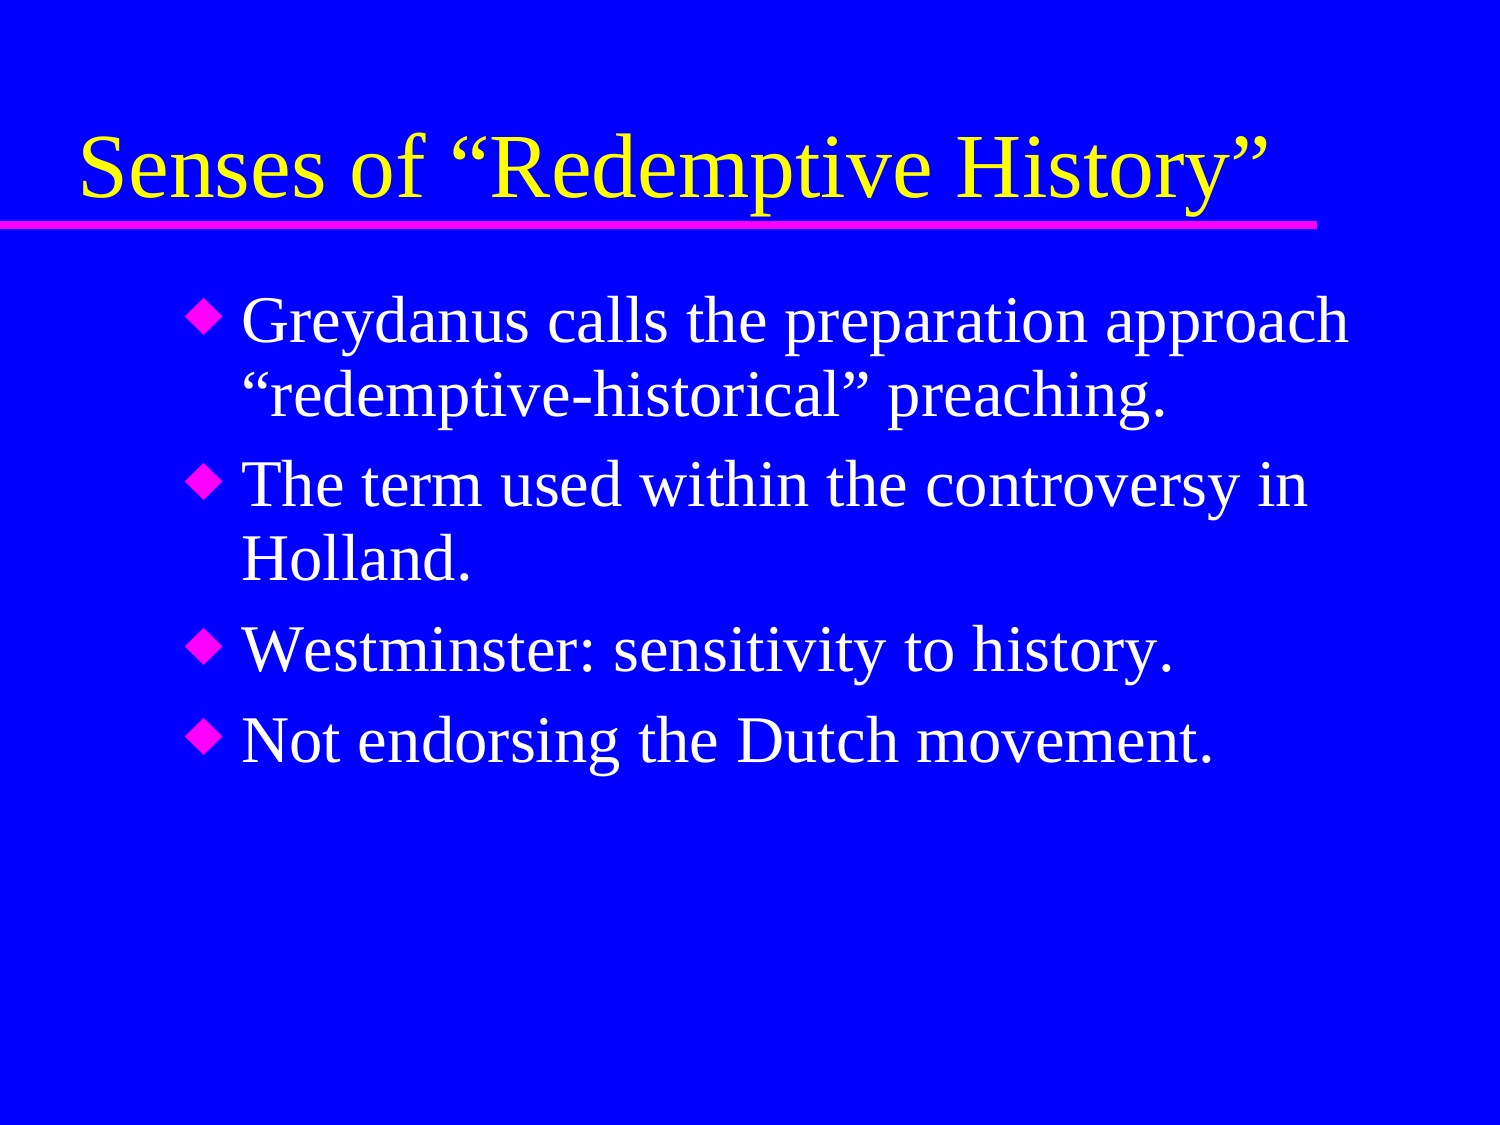

# Senses of “Redemptive History”
Greydanus calls the preparation approach “redemptive-historical” preaching.
The term used within the controversy in Holland.
Westminster: sensitivity to history.
Not endorsing the Dutch movement.